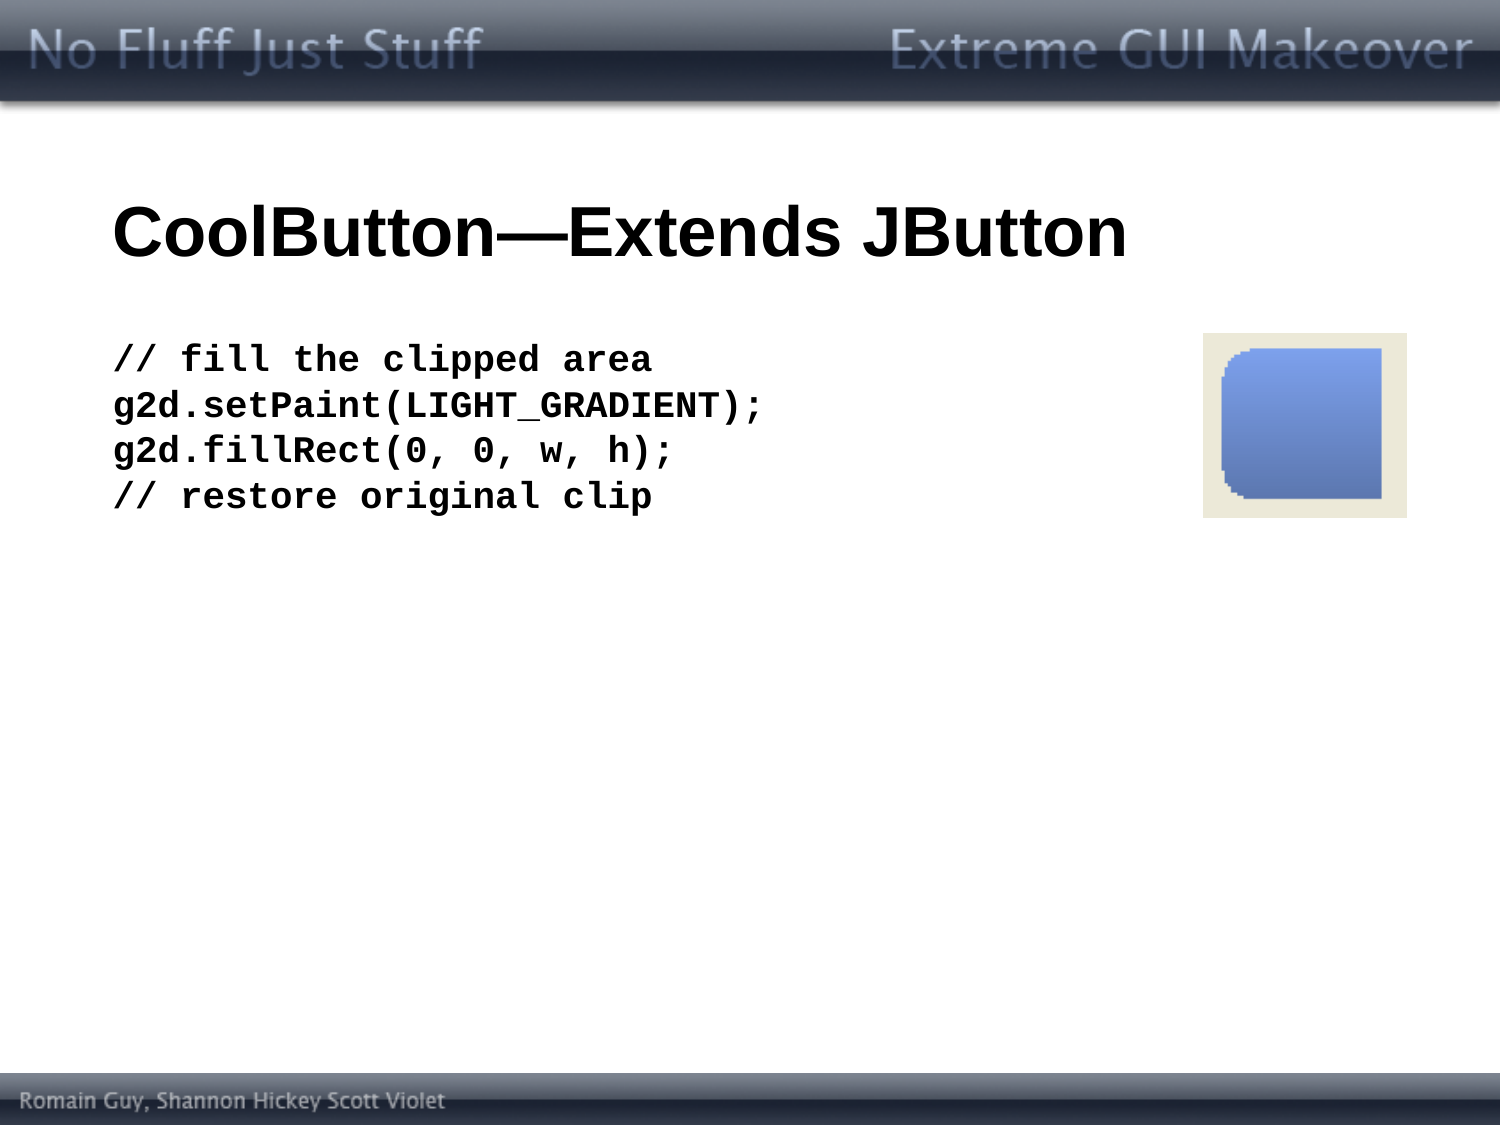

# CoolButton—Extends JButton
// fill the clipped area
g2d.setPaint(LIGHT_GRADIENT);
g2d.fillRect(0, 0, w, h);
// restore original clip